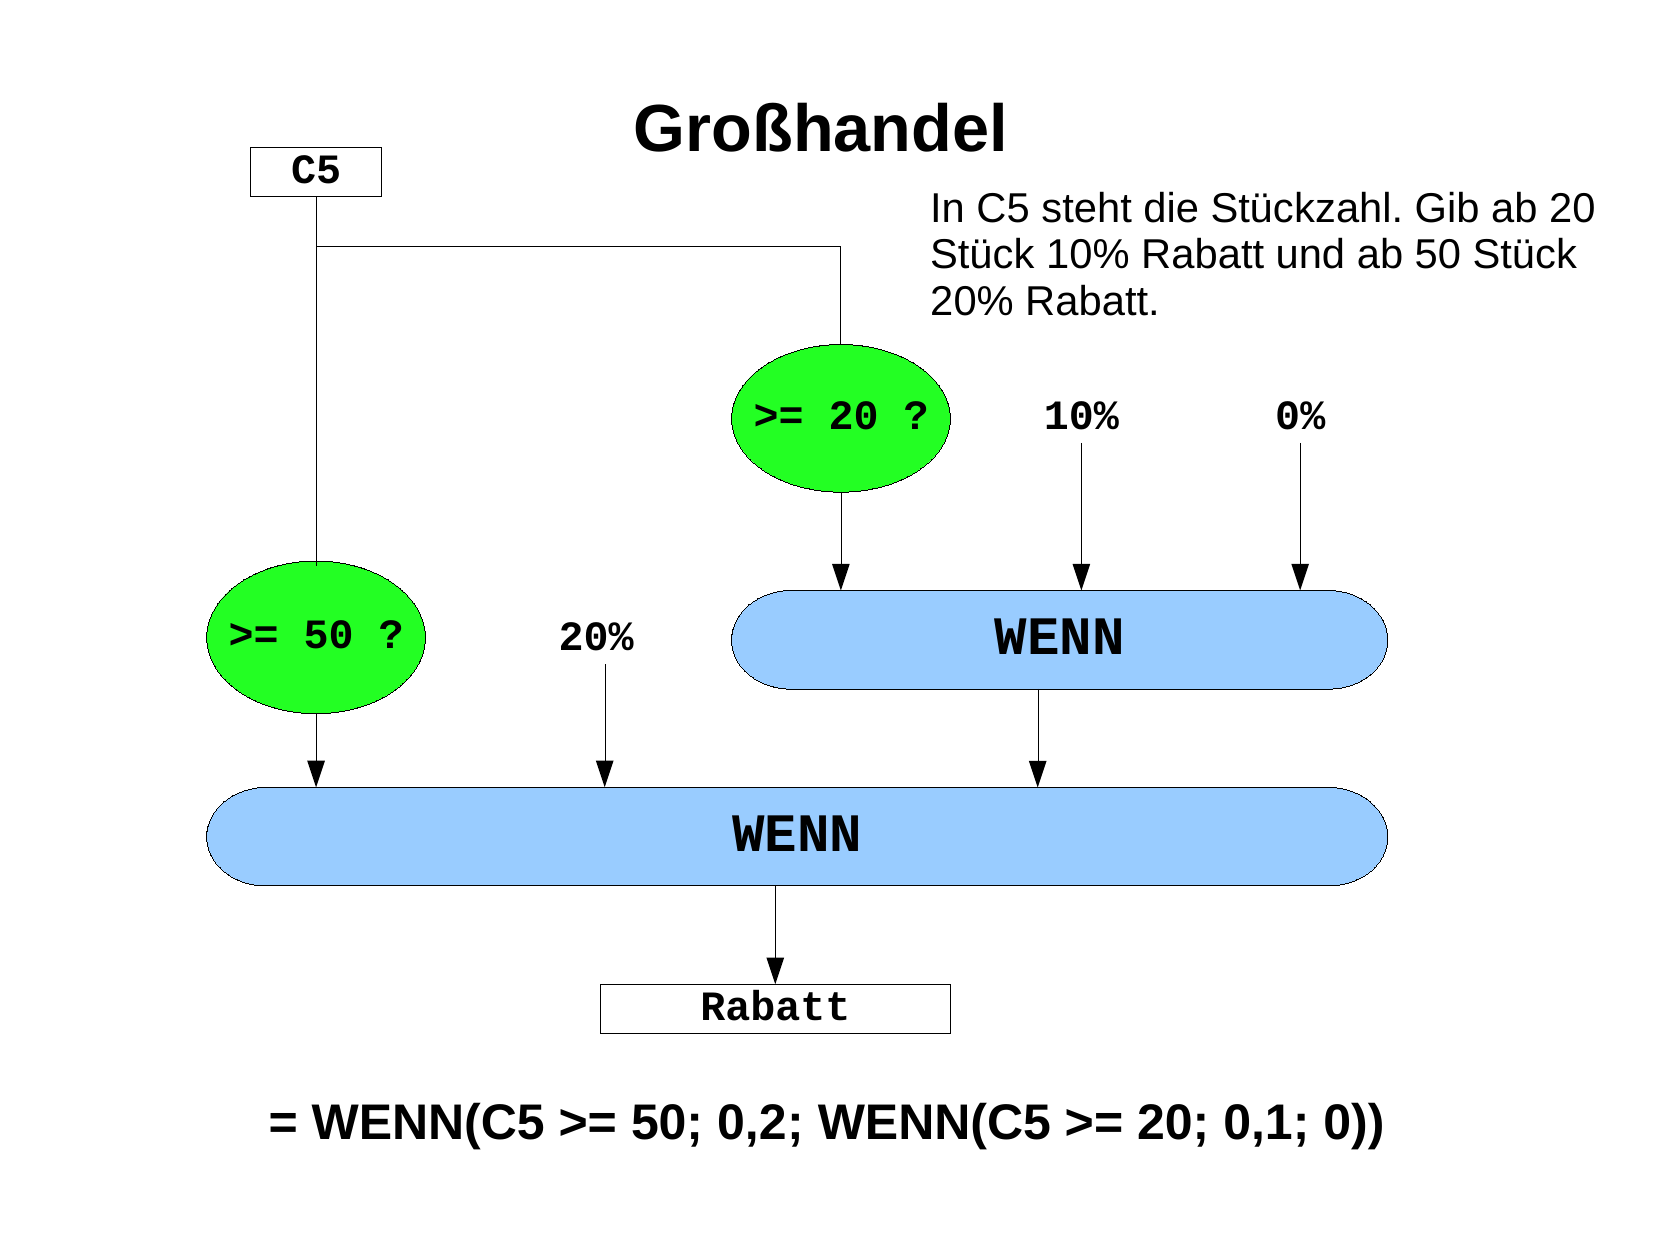

# Großhandel
C5
In C5 steht die Stückzahl. Gib ab 20 Stück 10% Rabatt und ab 50 Stück 20% Rabatt.
>= 20 ?
10%
0%
>= 50 ?
WENN
20%
WENN
Rabatt
= WENN(C5 >= 50; 0,2; WENN(C5 >= 20; 0,1; 0))